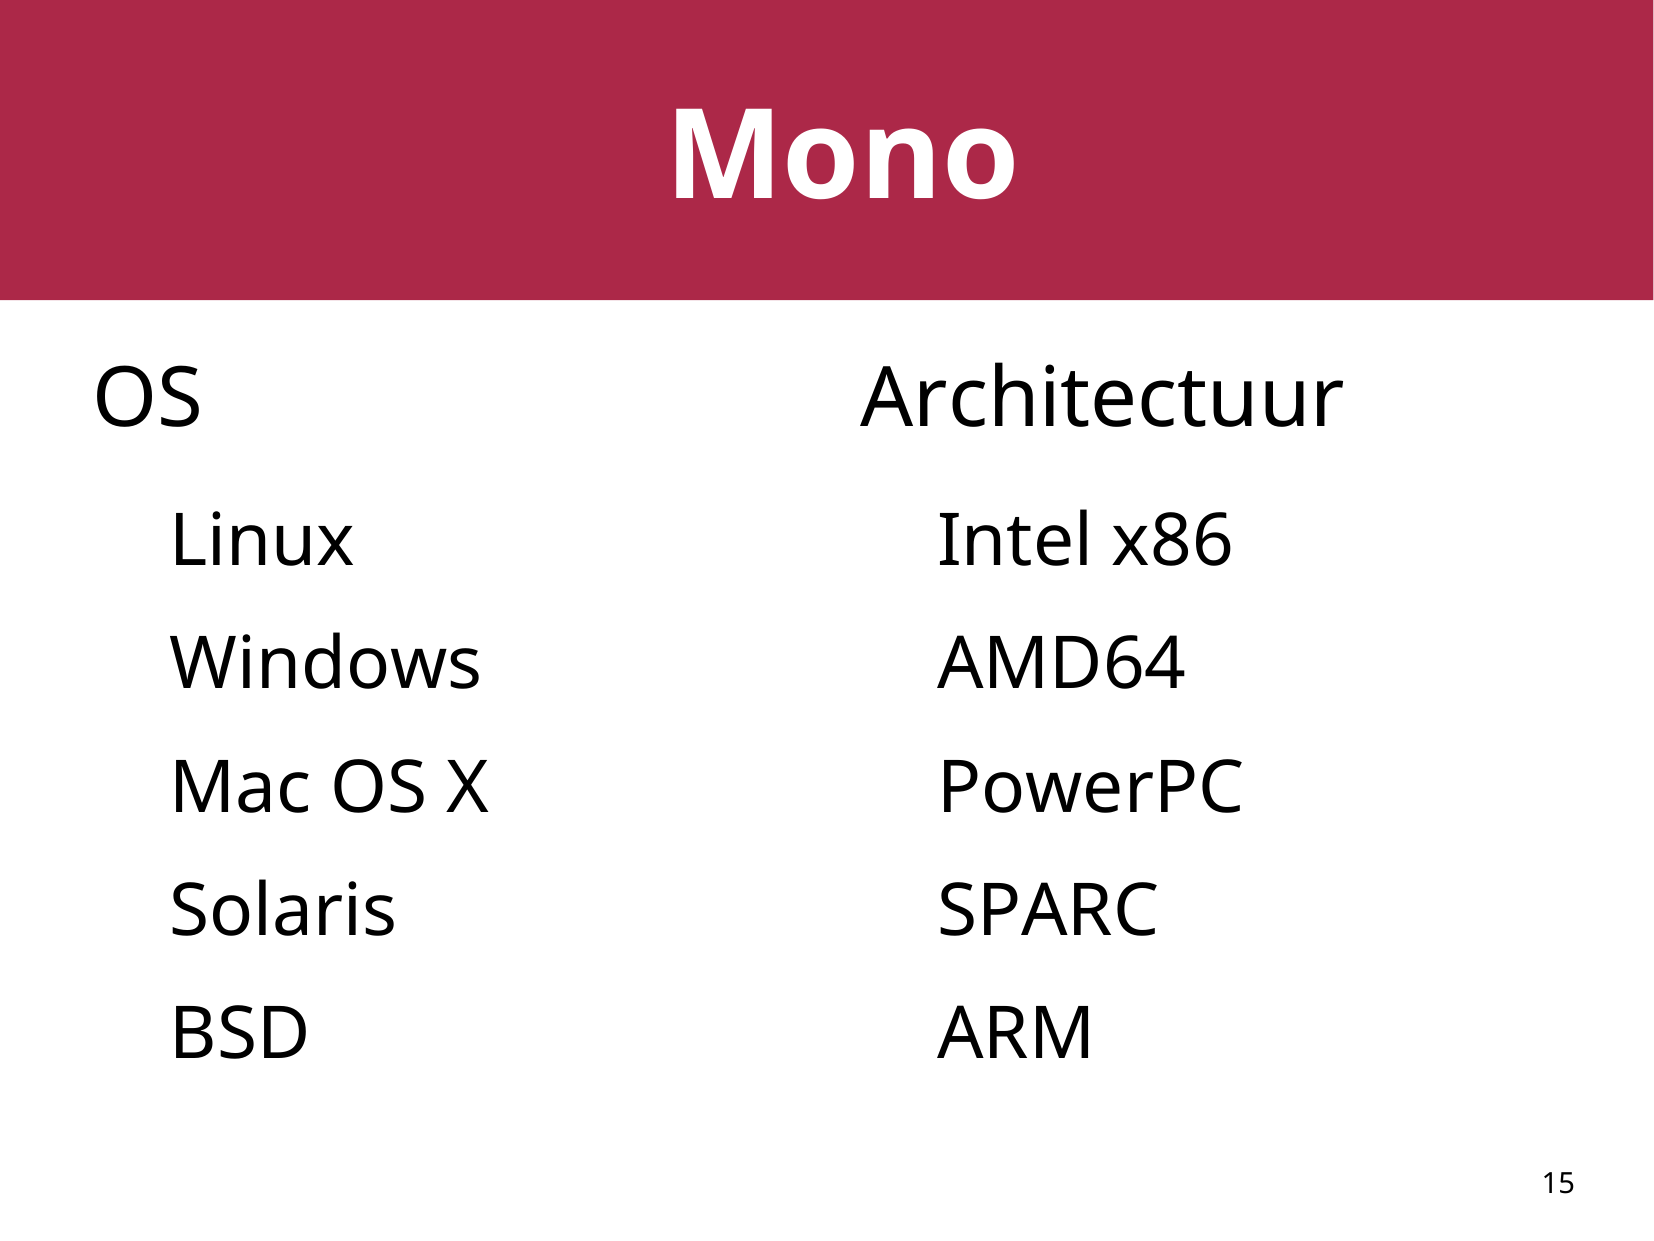

# Mono
OS
Linux
Windows
Mac OS X
Solaris
BSD
Architectuur
Intel x86
AMD64
PowerPC
SPARC
ARM
15